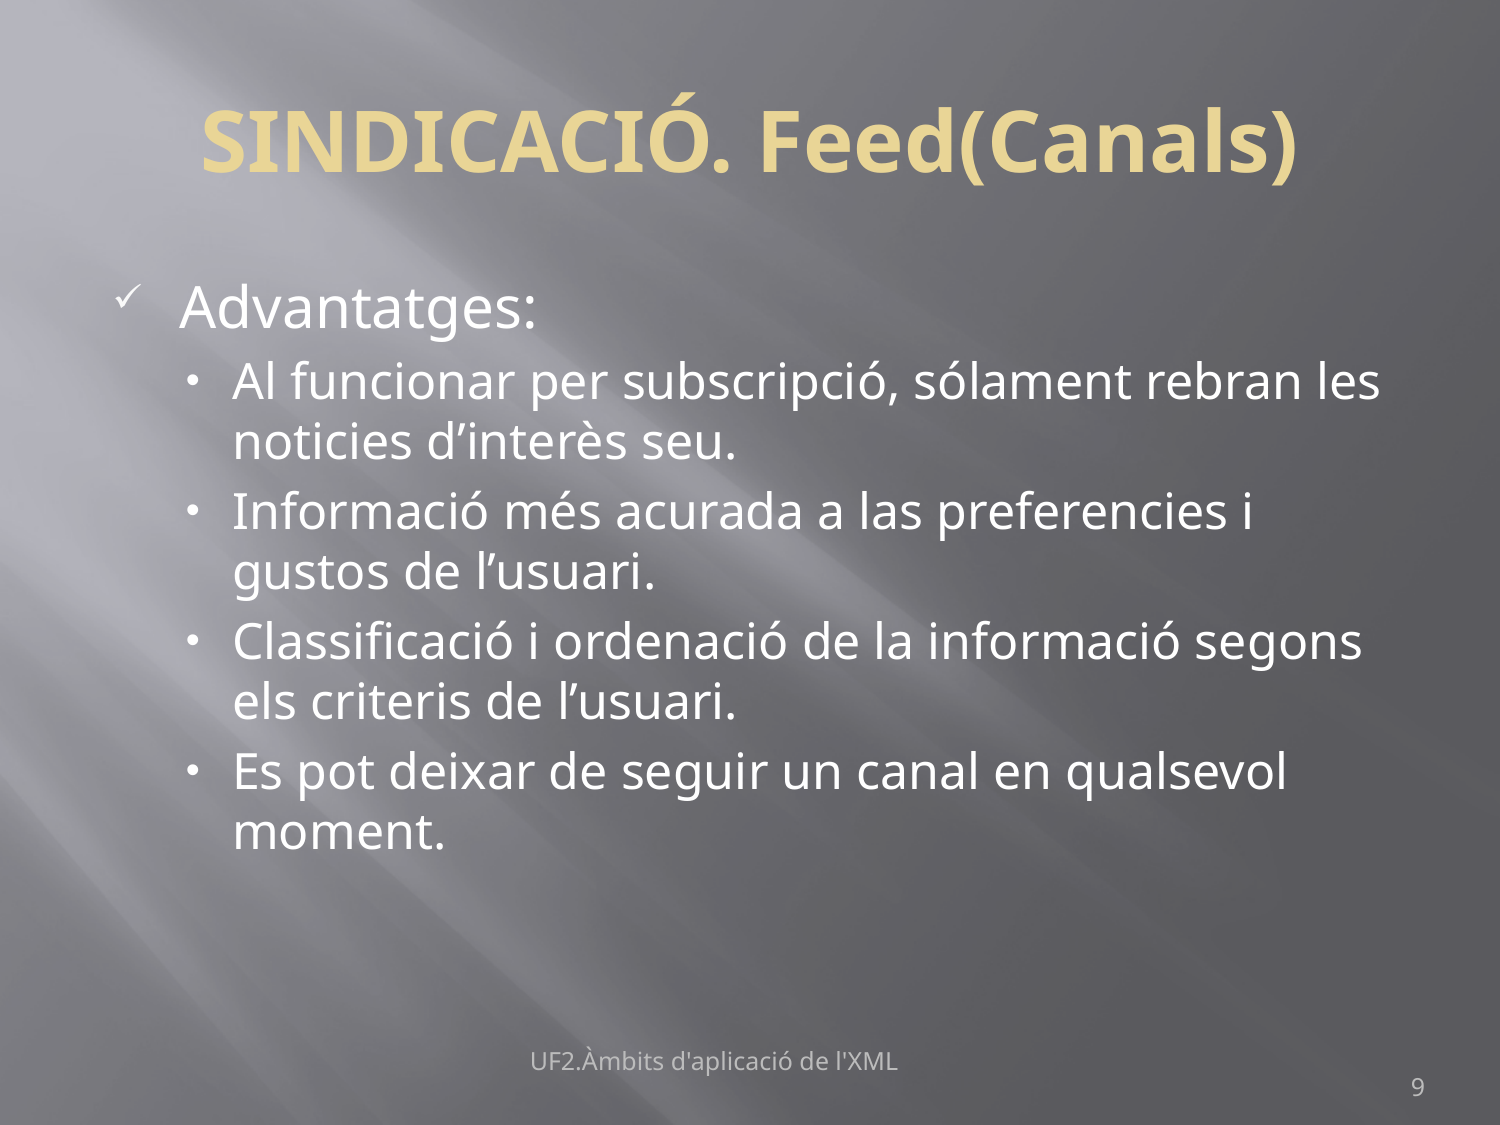

# SINDICACIÓ. Feed(Canals)
Advantatges:
Al funcionar per subscripció, sólament rebran les noticies d’interès seu.
Informació més acurada a las preferencies i gustos de l’usuari.
Classificació i ordenació de la informació segons els criteris de l’usuari.
Es pot deixar de seguir un canal en qualsevol moment.
UF2.Àmbits d'aplicació de l'XML